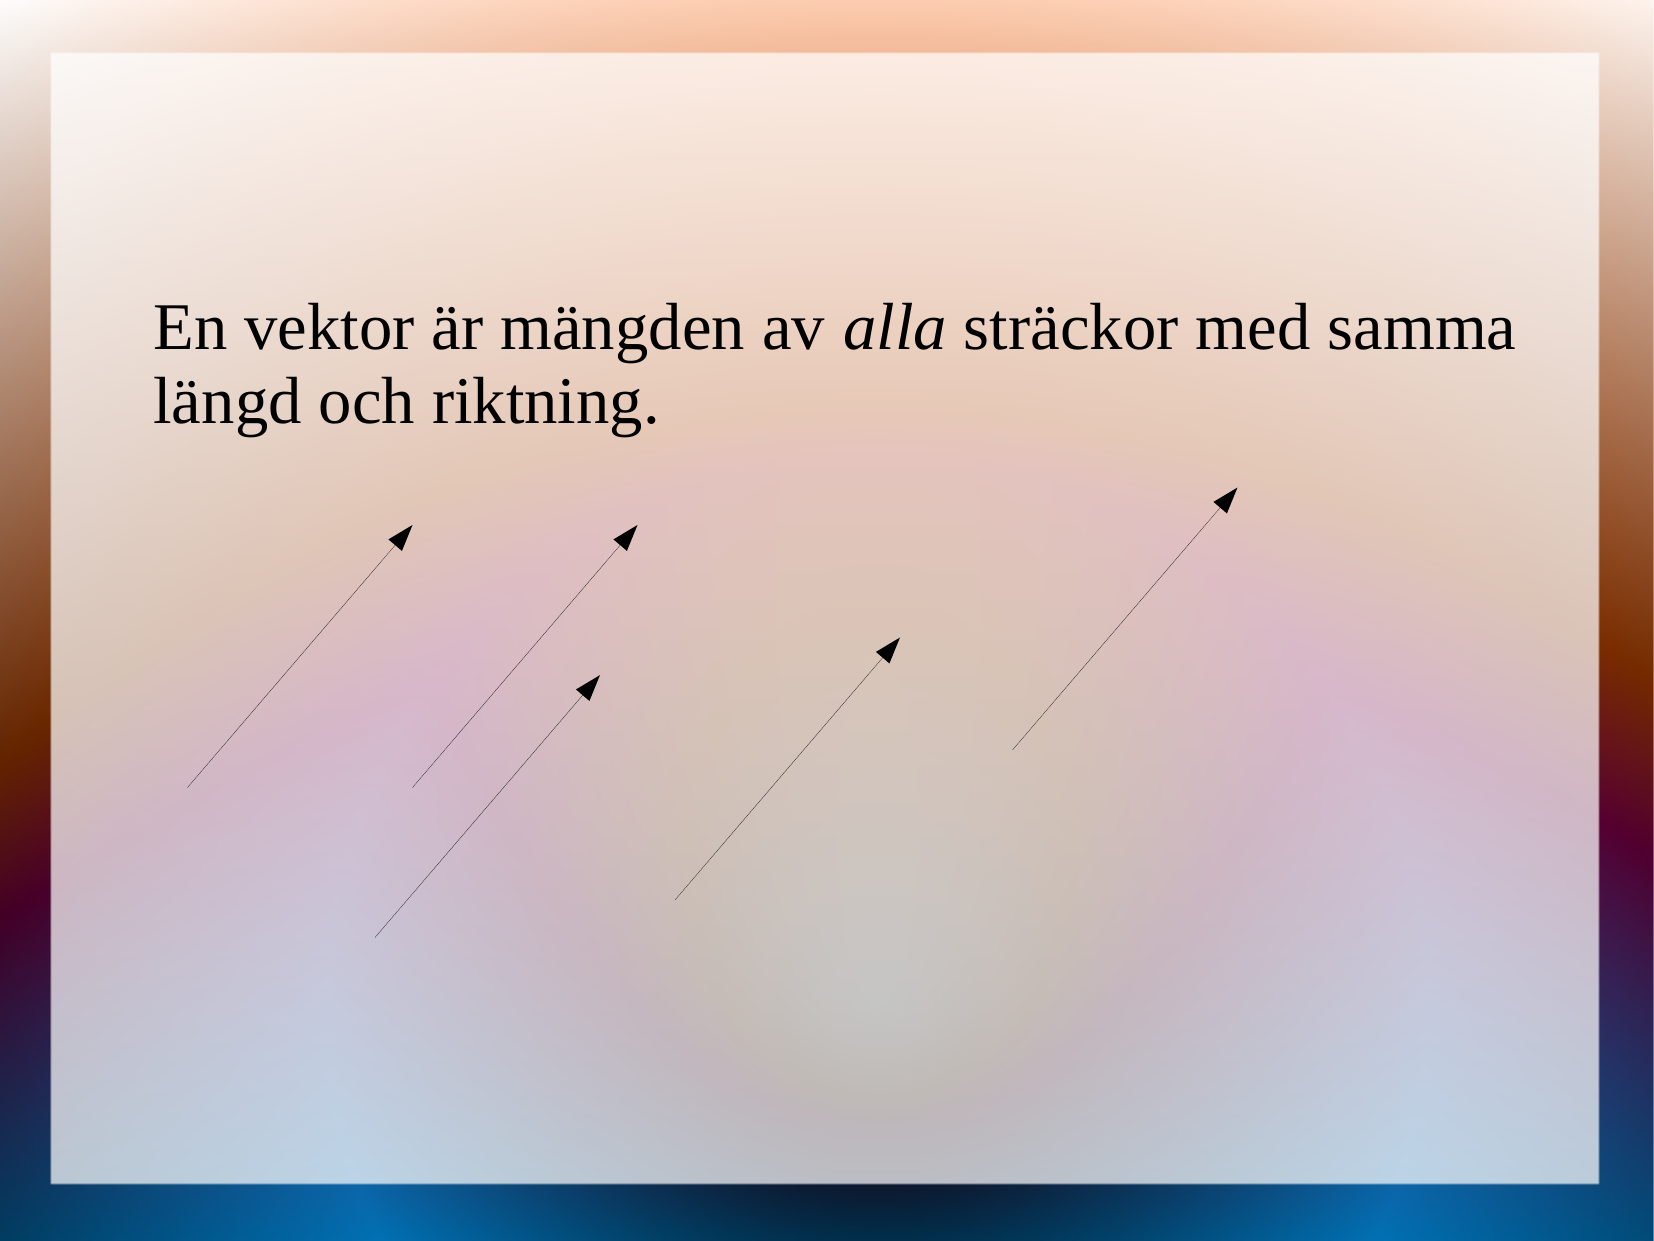

#
En vektor är mängden av alla sträckor med samma längd och riktning.